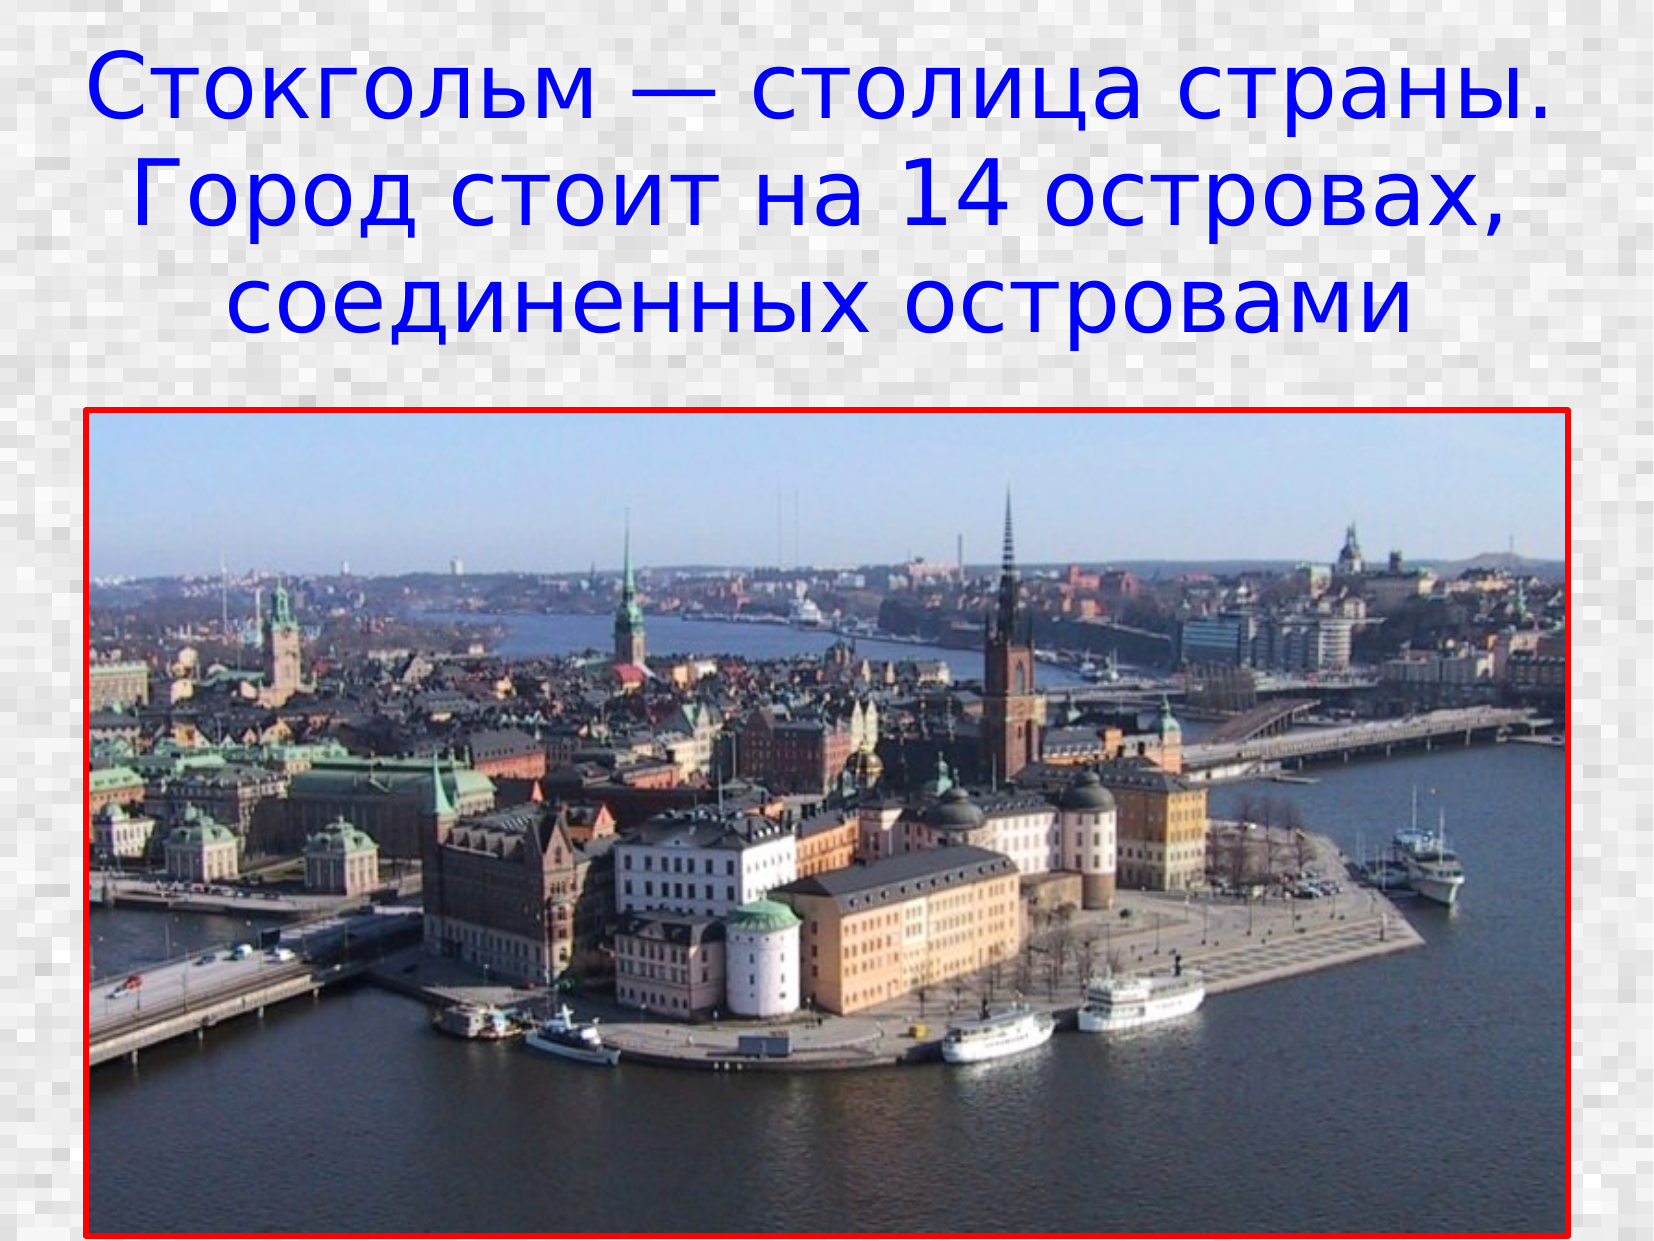

# Стокгольм — столица страны. Город стоит на 14 островах, соединенных островами